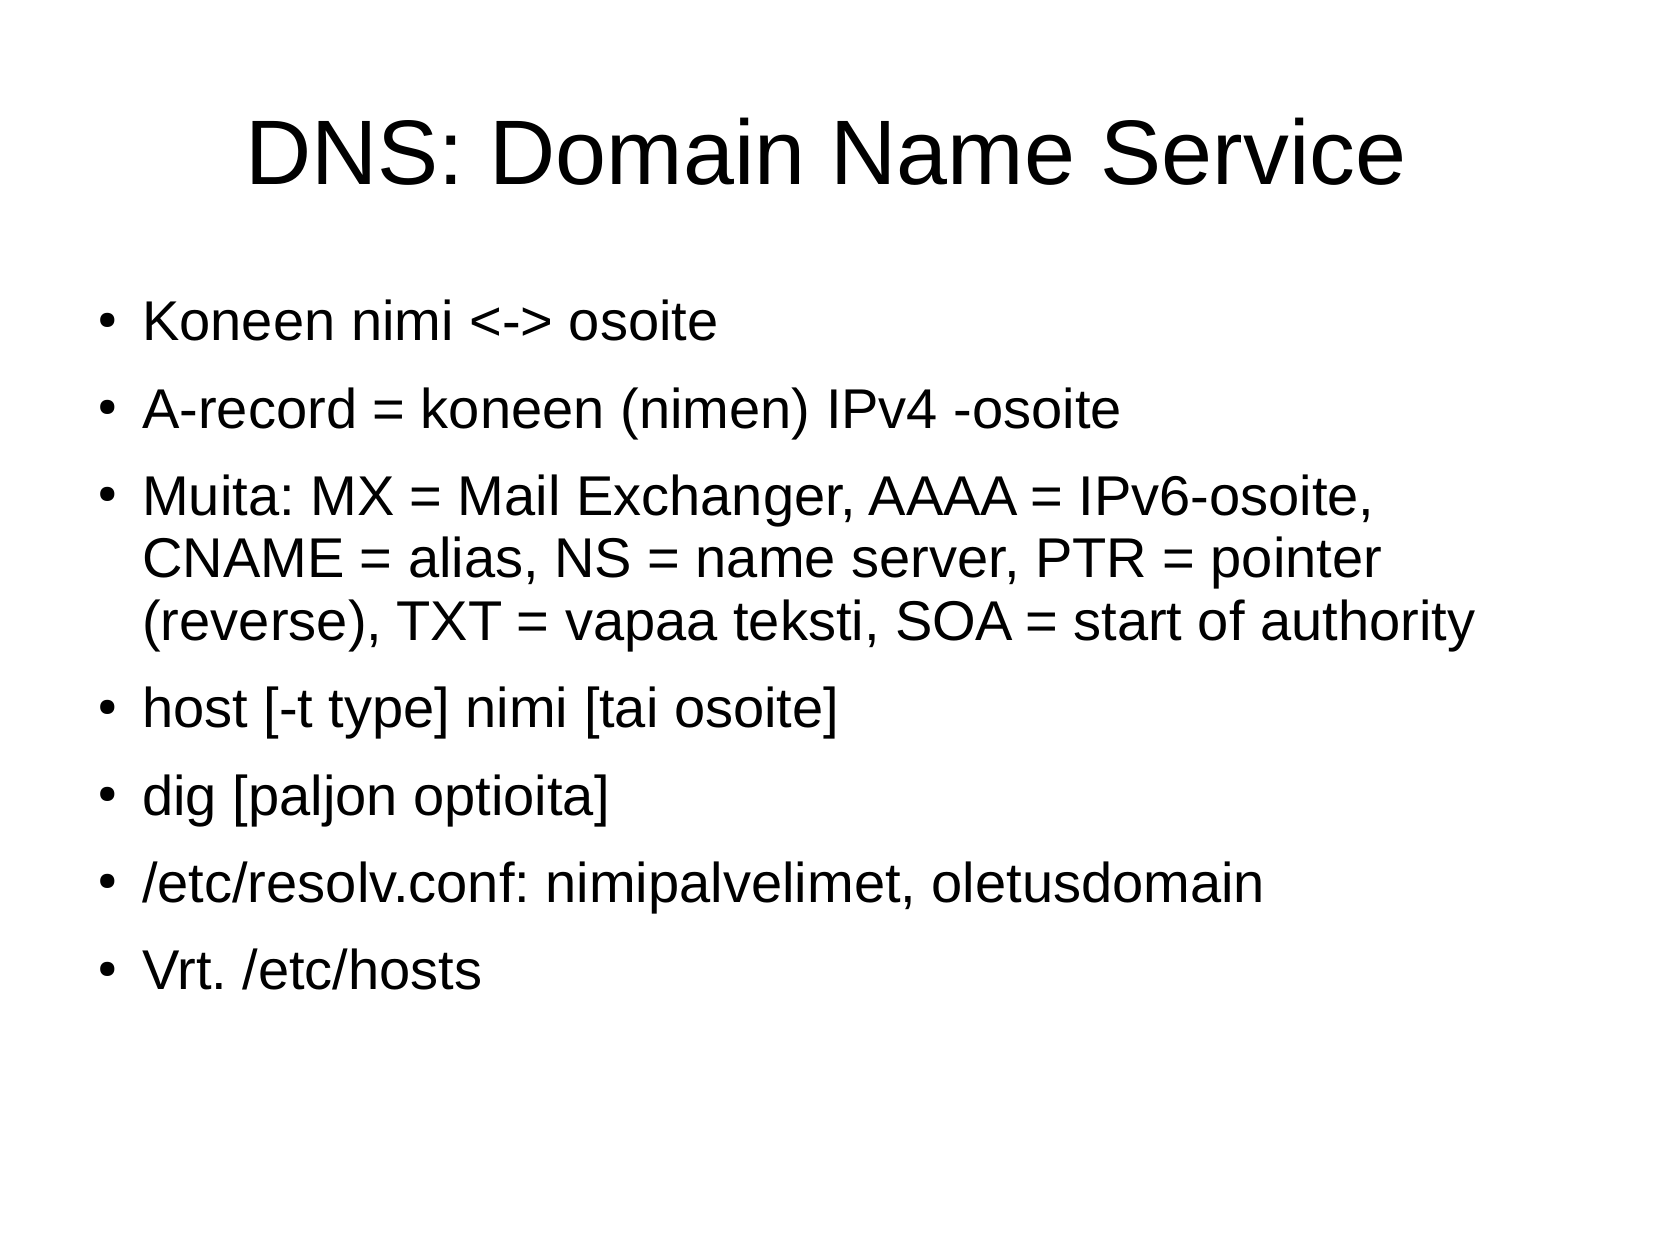

# DNS: Domain Name Service
Koneen nimi <-> osoite
A-record = koneen (nimen) IPv4 -osoite
Muita: MX = Mail Exchanger, AAAA = IPv6-osoite, CNAME = alias, NS = name server, PTR = pointer (reverse), TXT = vapaa teksti, SOA = start of authority
host [-t type] nimi [tai osoite]
dig [paljon optioita]
/etc/resolv.conf: nimipalvelimet, oletusdomain
Vrt. /etc/hosts